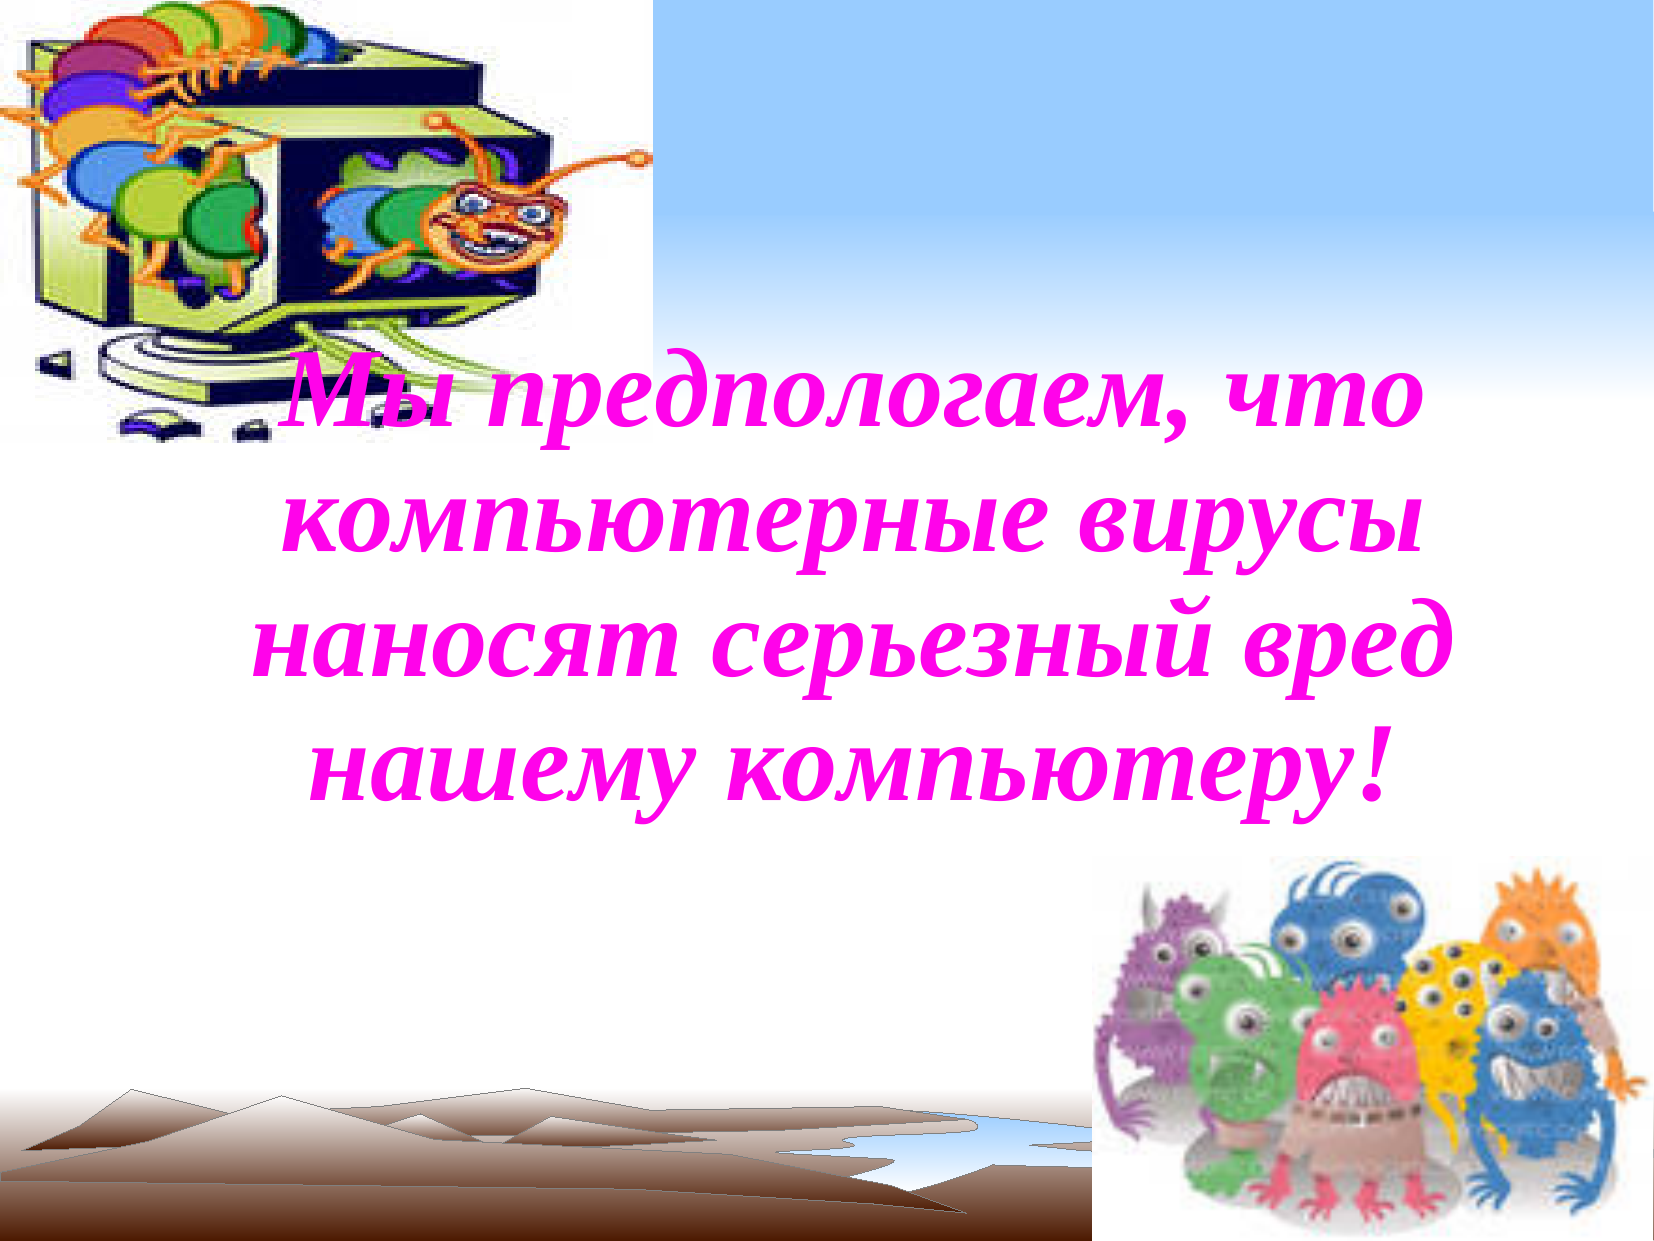

# Мы предпологаем, что компьютерные вирусы наносят серьезный вред нашему компьютеру!